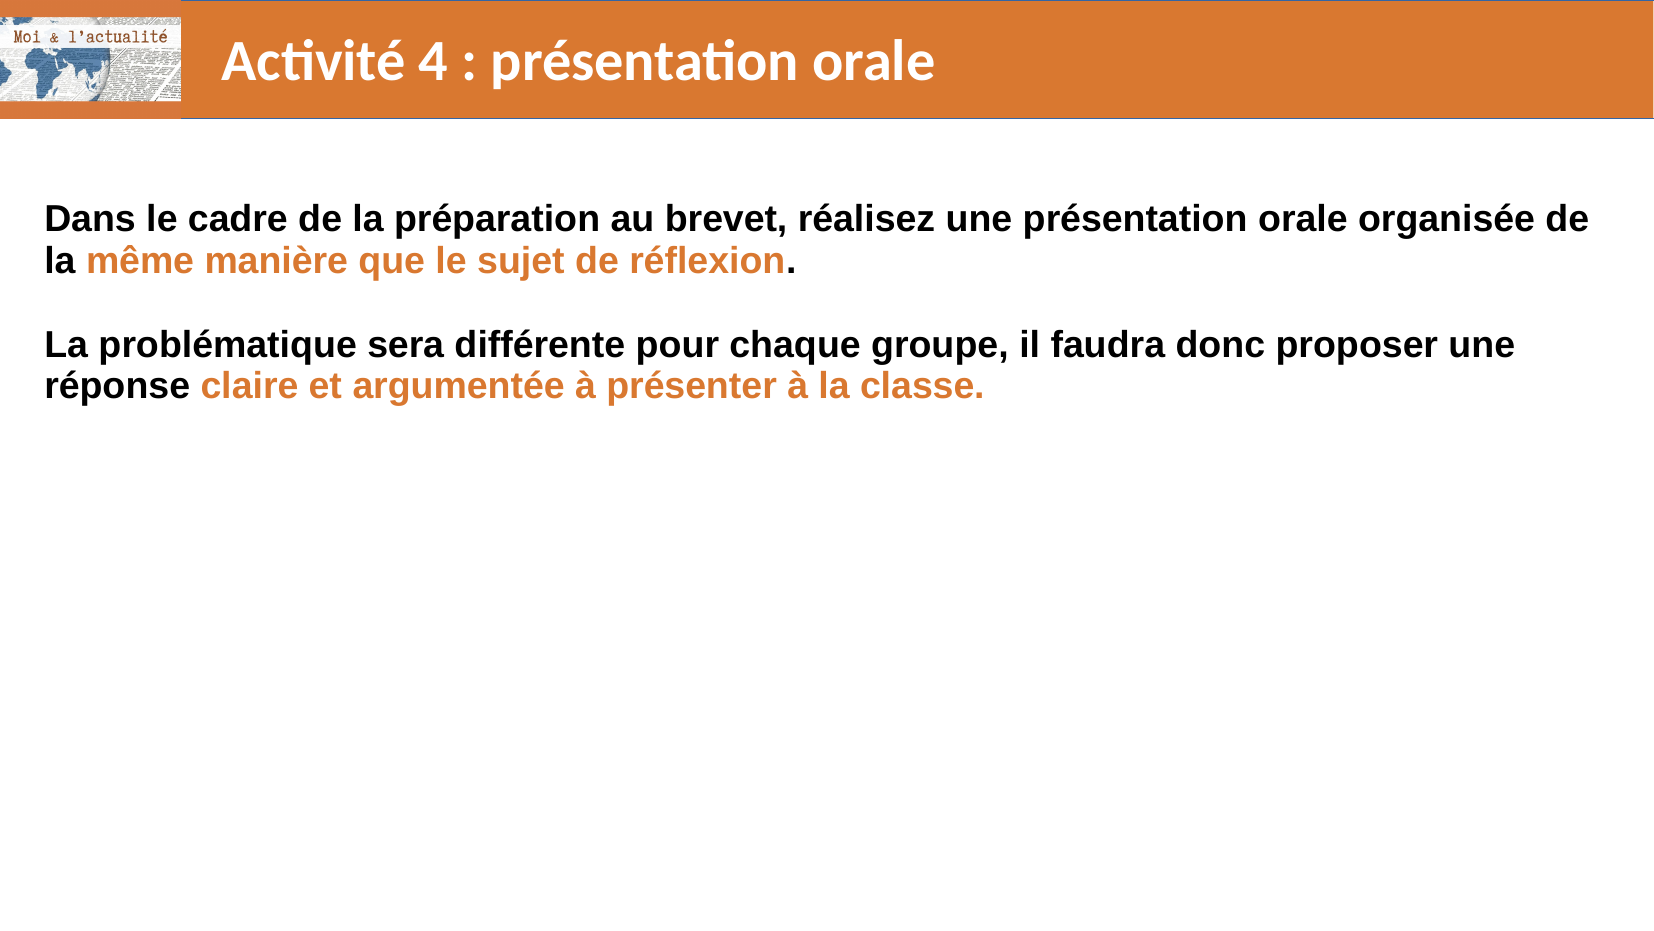

Activité 4 : présentation orale
Dans le cadre de la préparation au brevet, réalisez une présentation orale organisée de la même manière que le sujet de réflexion.
La problématique sera différente pour chaque groupe, il faudra donc proposer une réponse claire et argumentée à présenter à la classe.